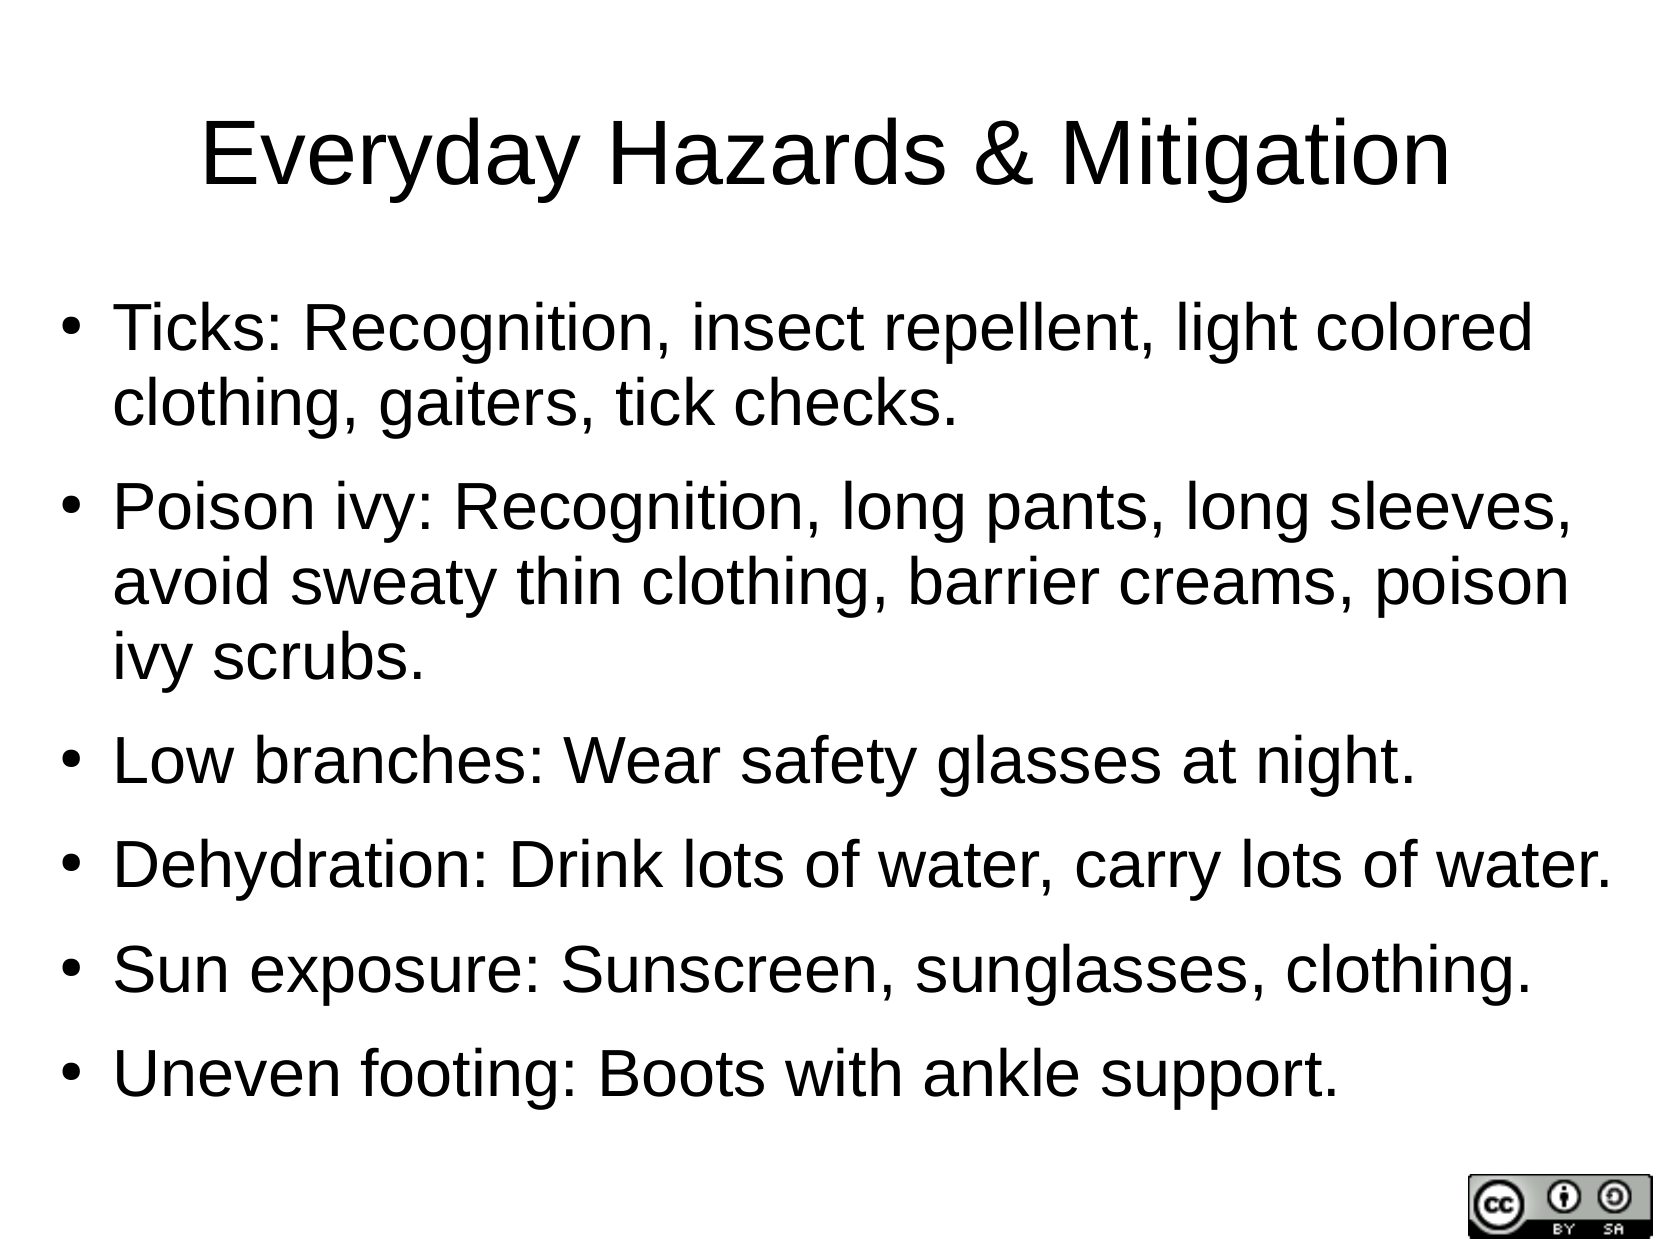

# Everyday Hazards & Mitigation
Ticks: Recognition, insect repellent, light colored clothing, gaiters, tick checks.
Poison ivy: Recognition, long pants, long sleeves, avoid sweaty thin clothing, barrier creams, poison ivy scrubs.
Low branches: Wear safety glasses at night.
Dehydration: Drink lots of water, carry lots of water.
Sun exposure: Sunscreen, sunglasses, clothing.
Uneven footing: Boots with ankle support.